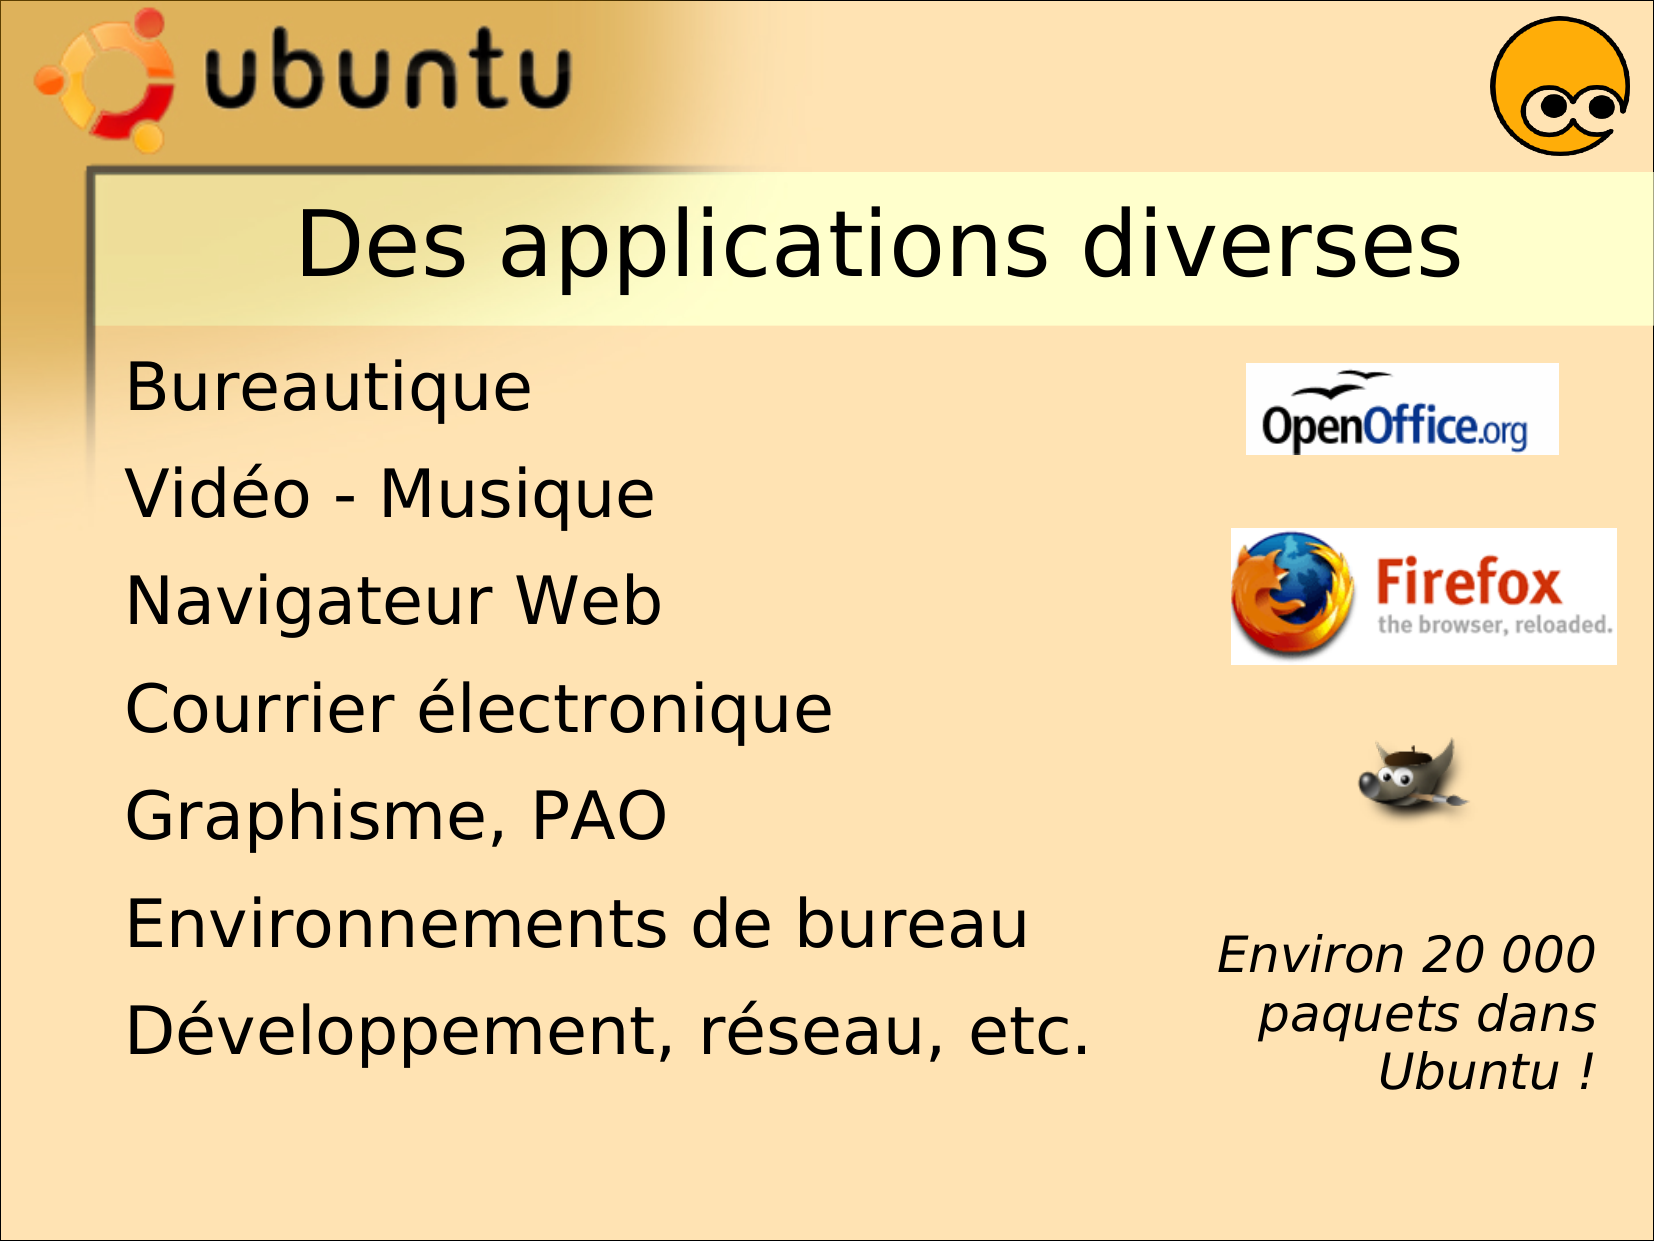

# Des applications diverses
Bureautique
Vidéo - Musique
Navigateur Web
Courrier électronique
Graphisme, PAO
Environnements de bureau
Développement, réseau, etc.
Environ 20 000 paquets dans Ubuntu !